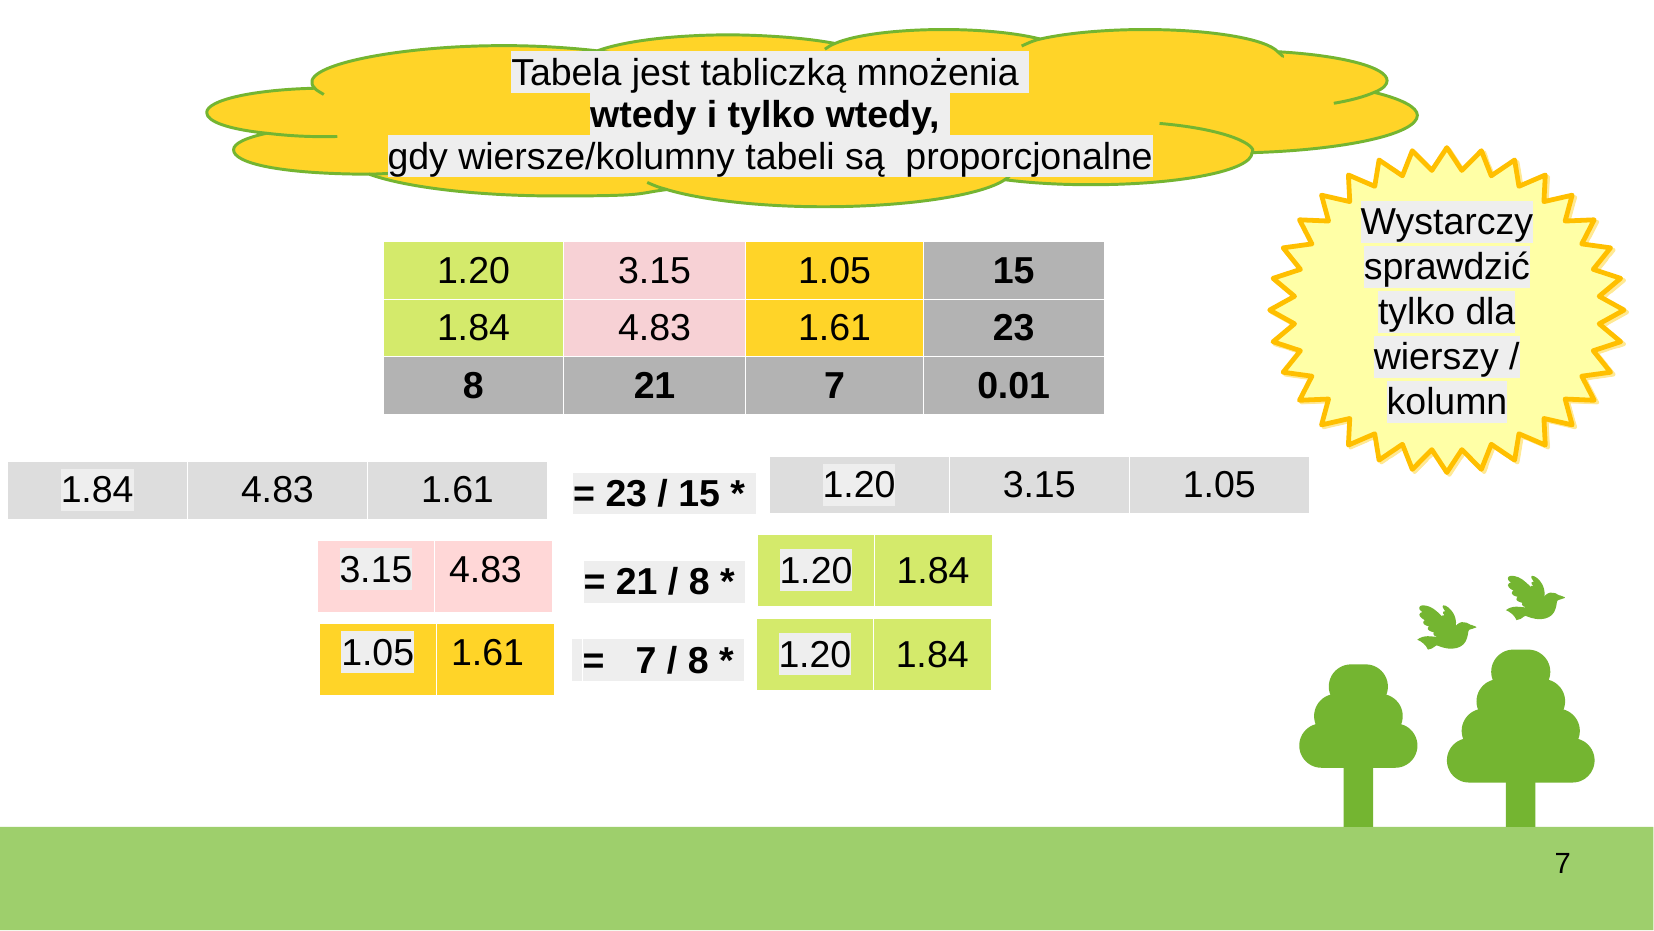

Tabela jest tabliczką mnożenia
wtedy i tylko wtedy,
gdy wiersze/kolumny tabeli są proporcjonalne
Wystarczy sprawdzić tylko dla wierszy / kolumn
| 1.20 | 3.15 | 1.05 | 15 |
| --- | --- | --- | --- |
| 1.84 | 4.83 | 1.61 | 23 |
| 8 | 21 | 7 | 0.01 |
| 1.20 | 3.15 | 1.05 |
| --- | --- | --- |
| 1.84 | 4.83 | 1.61 |
| --- | --- | --- |
= 23 / 15 *
| 1.20 | 1.84 |
| --- | --- |
| 3.15 | 4.83 |
| --- | --- |
= 21 / 8 *
| 1.20 | 1.84 |
| --- | --- |
| 1.05 | 1.61 |
| --- | --- |
 = 7 / 8 *
7